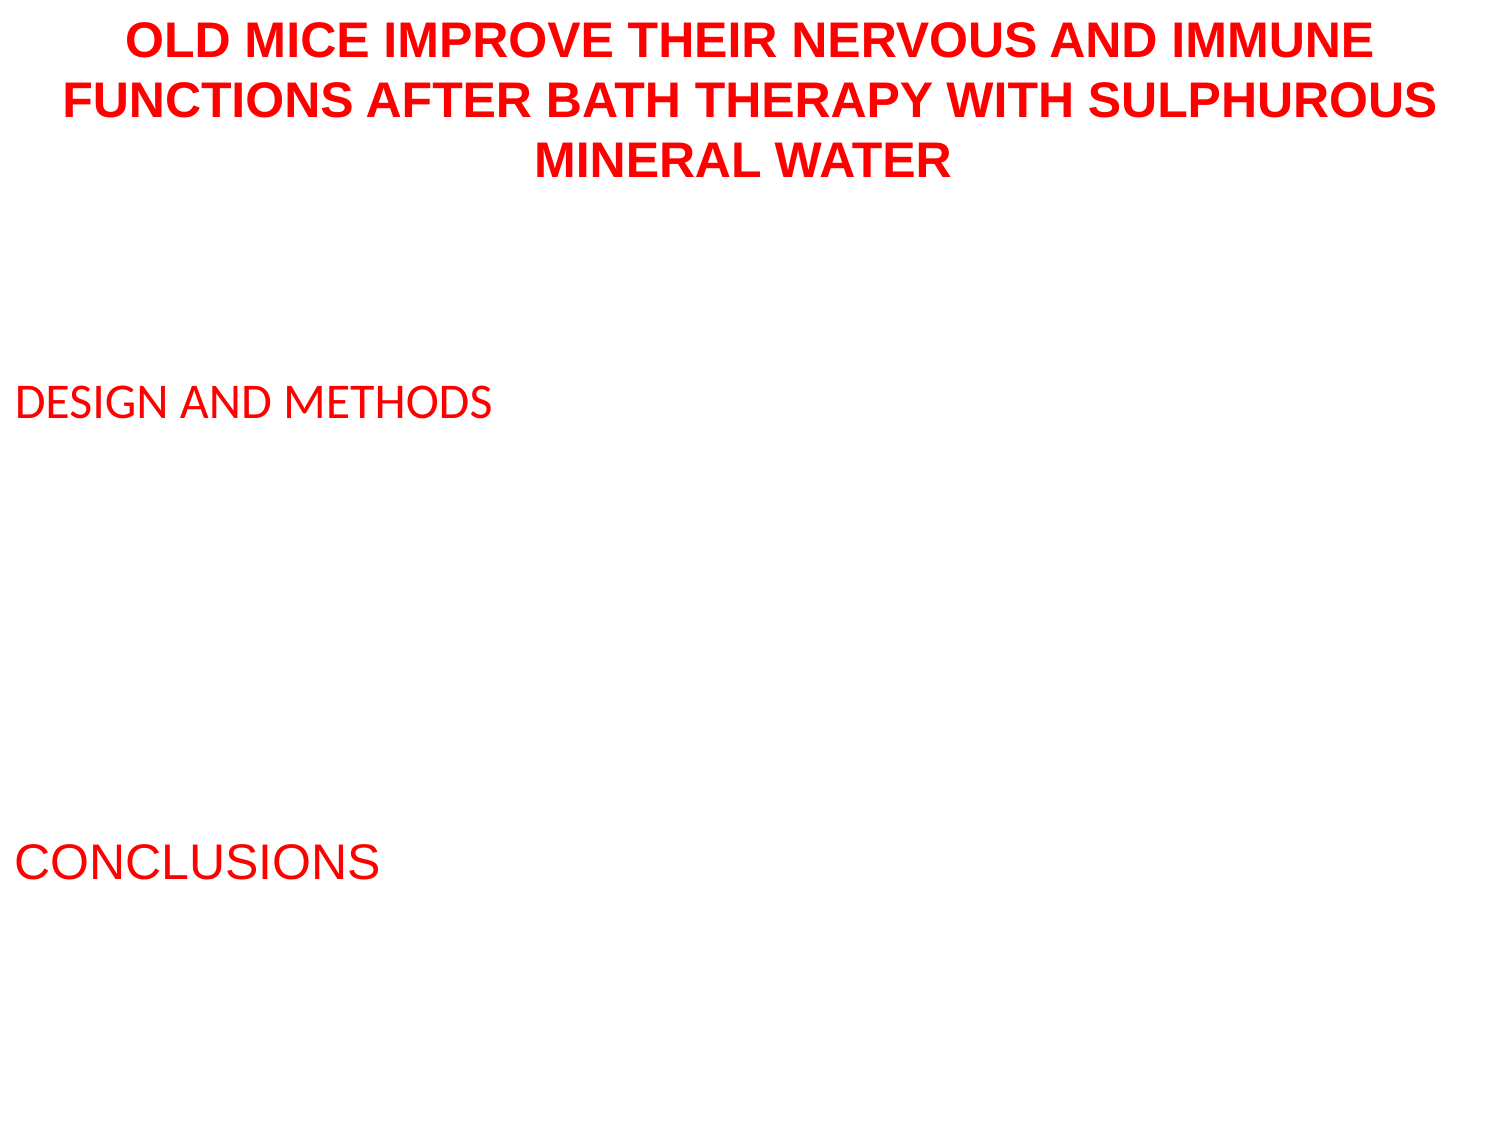

OLD MICE IMPROVE THEIR NERVOUS AND IMMUNE FUNCTIONS AFTER BATH THERAPY WITH SULPHUROUS MINERAL WATER
1Cruces, J.; 1Vida, C.; 2Hernαndez Torres, A..; 2Garcνa-Matas, A.;3Hernanz, A.; 1De la Fuente, M. 1Department of Physiology. Faculty of Biology. Complutense University of Madrid. Madrid. 2Bilbilis Foundation for research and innovation in Medical Hydrology and Balneotherapy. 3Biochemistry Department, Hospital Universitario La Paz, Madrid, Spain.
DESIGN AND METHODS Twenty months old female ICR-CD1 mice were used. They were divided in three groups: the first was submitted a daily bath of 15 minutes in sulphurous water (called “sulphurous water group”, SWG), the second in normal water (“control water group”, CWG), and the third was maintained in the cage (“control sedentary group”, CSG). The treatments were performed during two weeks, five days per week. Neuromuscular coordination was analyzed through the tightrope test, and the exploratory and anxiety-like behaviours by open field, holeboard and T-maze tests. In addition, peritoneal leukocytes were obtained and macrophage phagocytosis, digestion capacity (intracellular reactive species (ROS) levels), natural killer (NK) activity against tumour cells and total GSH levels, were determined.
CONCLUSIONS Bath sessions in thermal water rich in sulphur compounds improve several nervous system functions and peritoneal cell activities as well as the redox state of these cells in old mice. Since the immune parameters studied, which show an age-related deterioration, are markers of biological age and longevity, this improvement suggests that the bath treatment is a good strategy to slow down the ageing process and reach a healthy longevity.